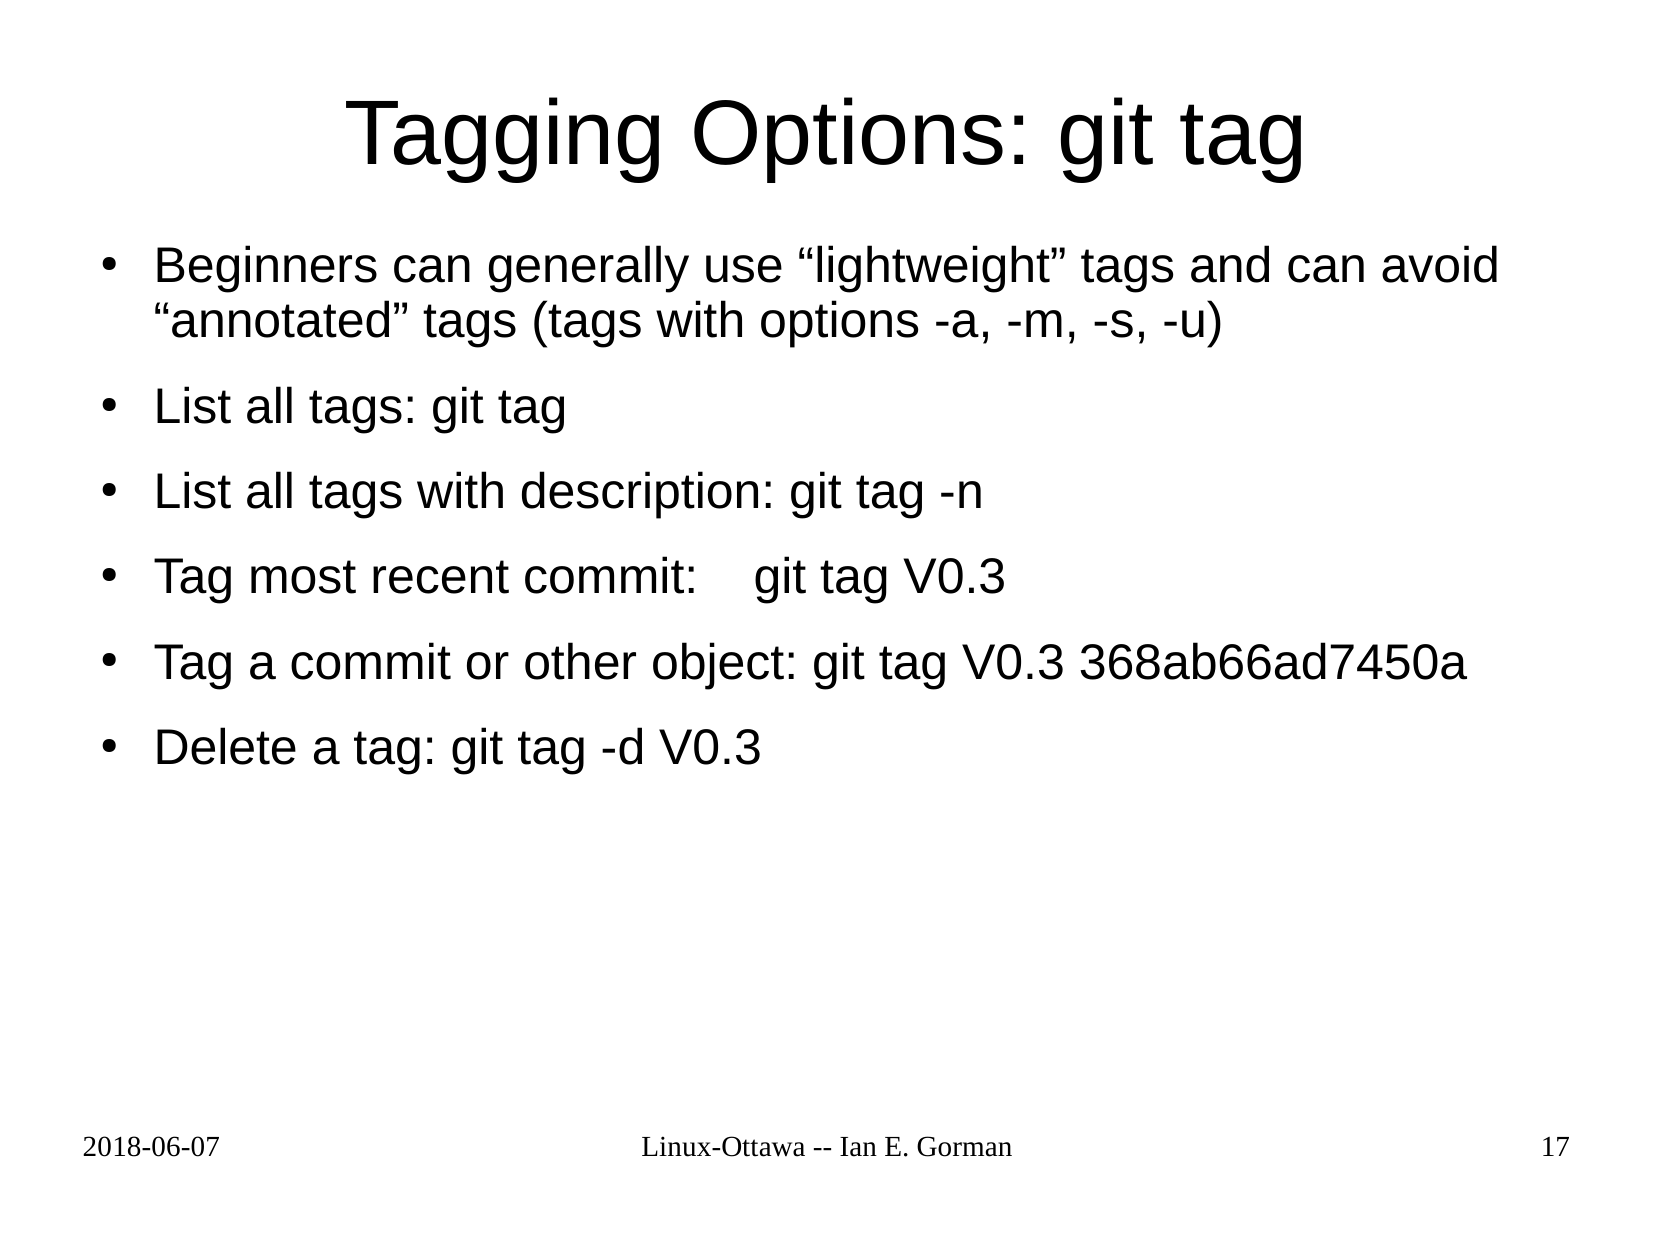

# Tagging Options: git tag
Beginners can generally use “lightweight” tags and can avoid “annotated” tags (tags with options -a, -m, -s, -u)
List all tags: git tag
List all tags with description: git tag -n
Tag most recent commit:	git tag V0.3
Tag a commit or other object: git tag V0.3 368ab66ad7450a
Delete a tag: git tag -d V0.3
2018-06-07
Linux-Ottawa -- Ian E. Gorman
17